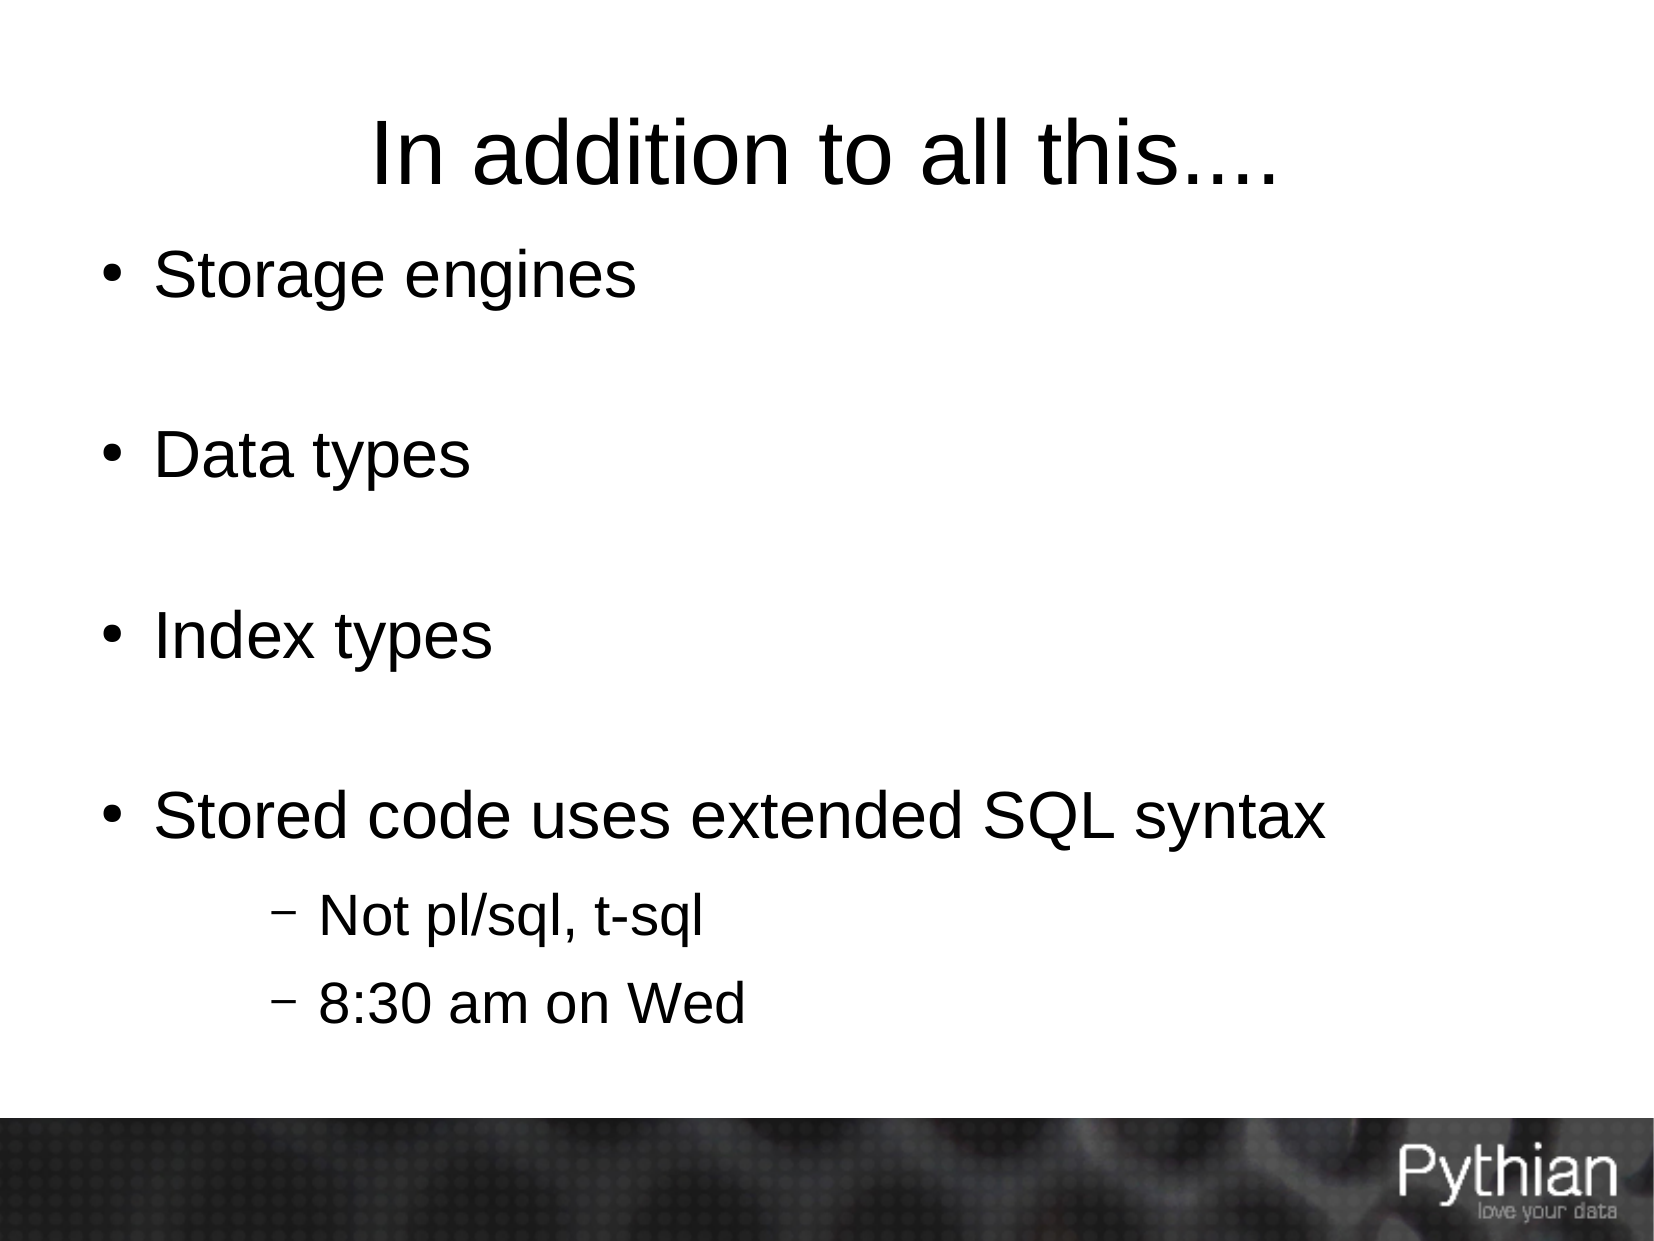

# In addition to all this....
Storage engines
Data types
Index types
Stored code uses extended SQL syntax
Not pl/sql, t-sql
8:30 am on Wed